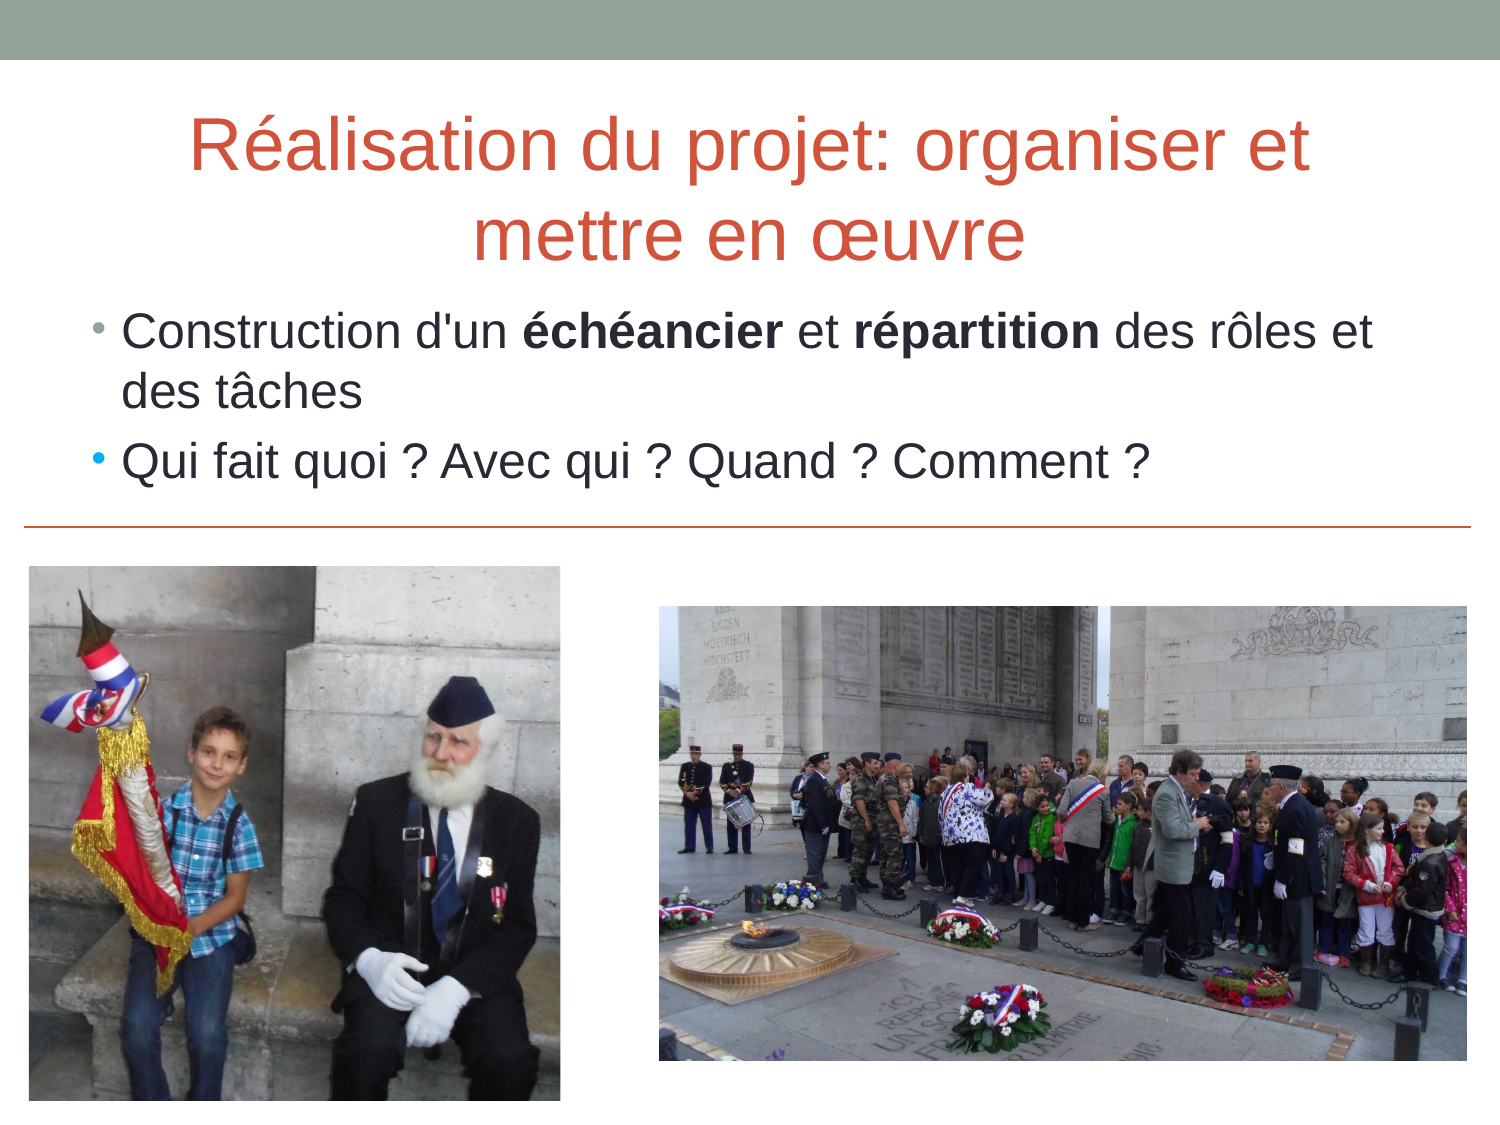

# Réalisation du projet: organiser et mettre en œuvre
Construction d'un échéancier et répartition des rôles et des tâches
Qui fait quoi ? Avec qui ? Quand ? Comment ?